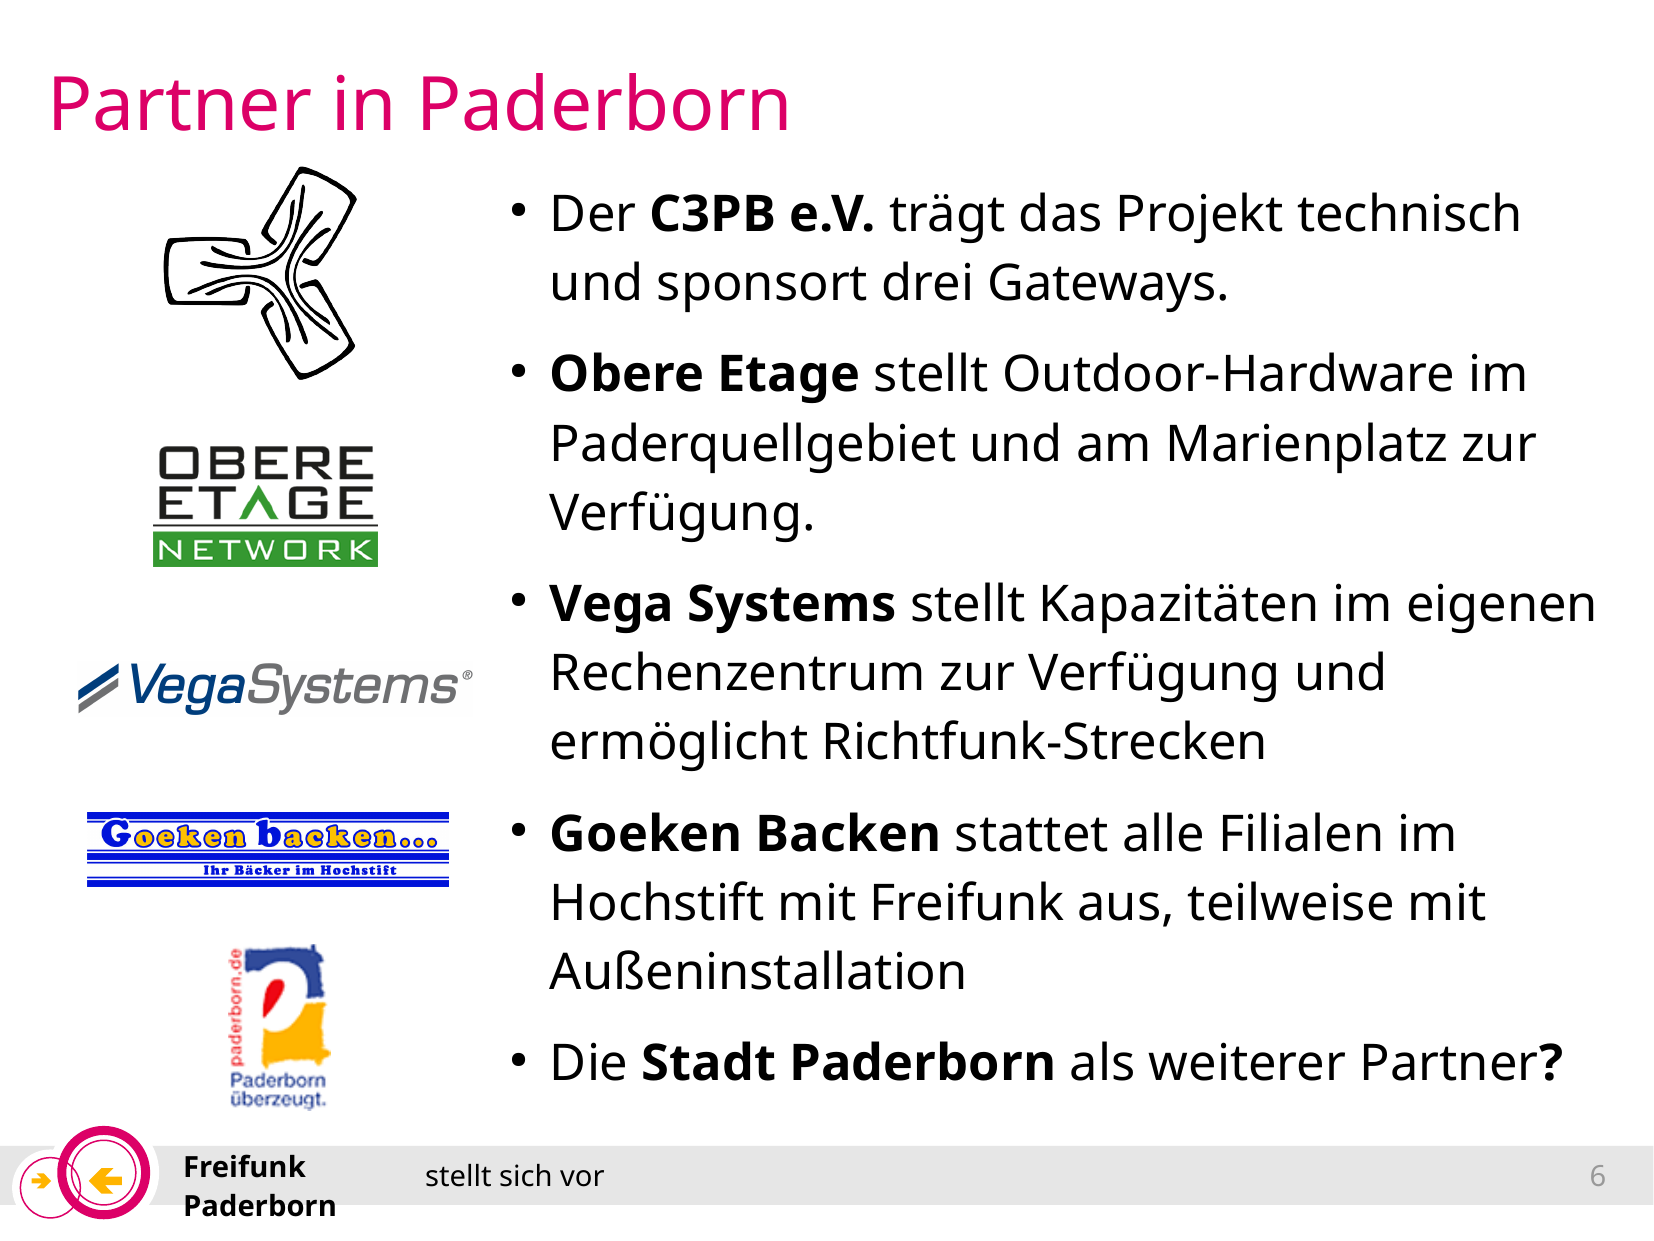

# Partner in Paderborn
Der C3PB e.V. trägt das Projekt technisch und sponsort drei Gateways.
Obere Etage stellt Outdoor-Hardware im Paderquellgebiet und am Marienplatz zur Verfügung.
Vega Systems stellt Kapazitäten im eigenen Rechenzentrum zur Verfügung und ermöglicht Richtfunk-Strecken
Goeken Backen stattet alle Filialen im Hochstift mit Freifunk aus, teilweise mit Außeninstallation
Die Stadt Paderborn als weiterer Partner?
stellt sich vor
6